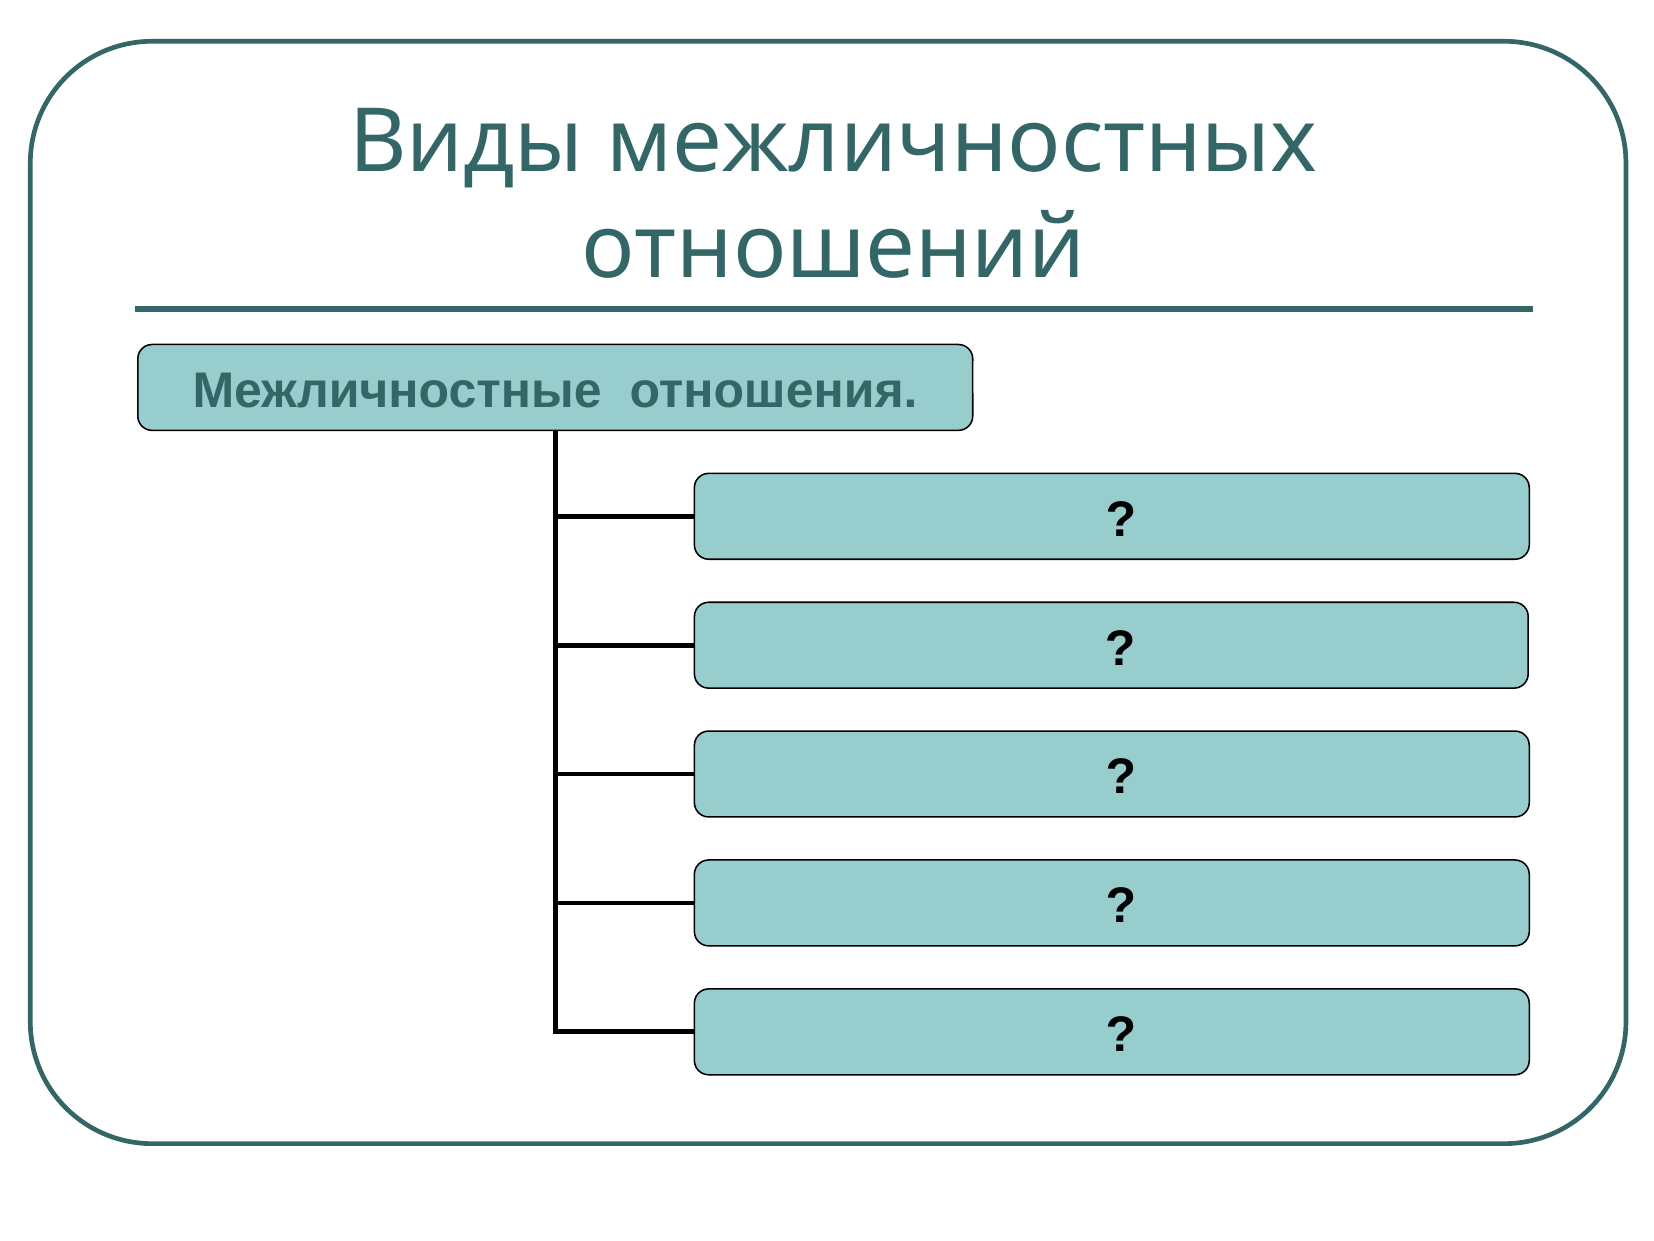

# Виды межличностных отношений
Межличностные отношения.
?
?
?
?
?